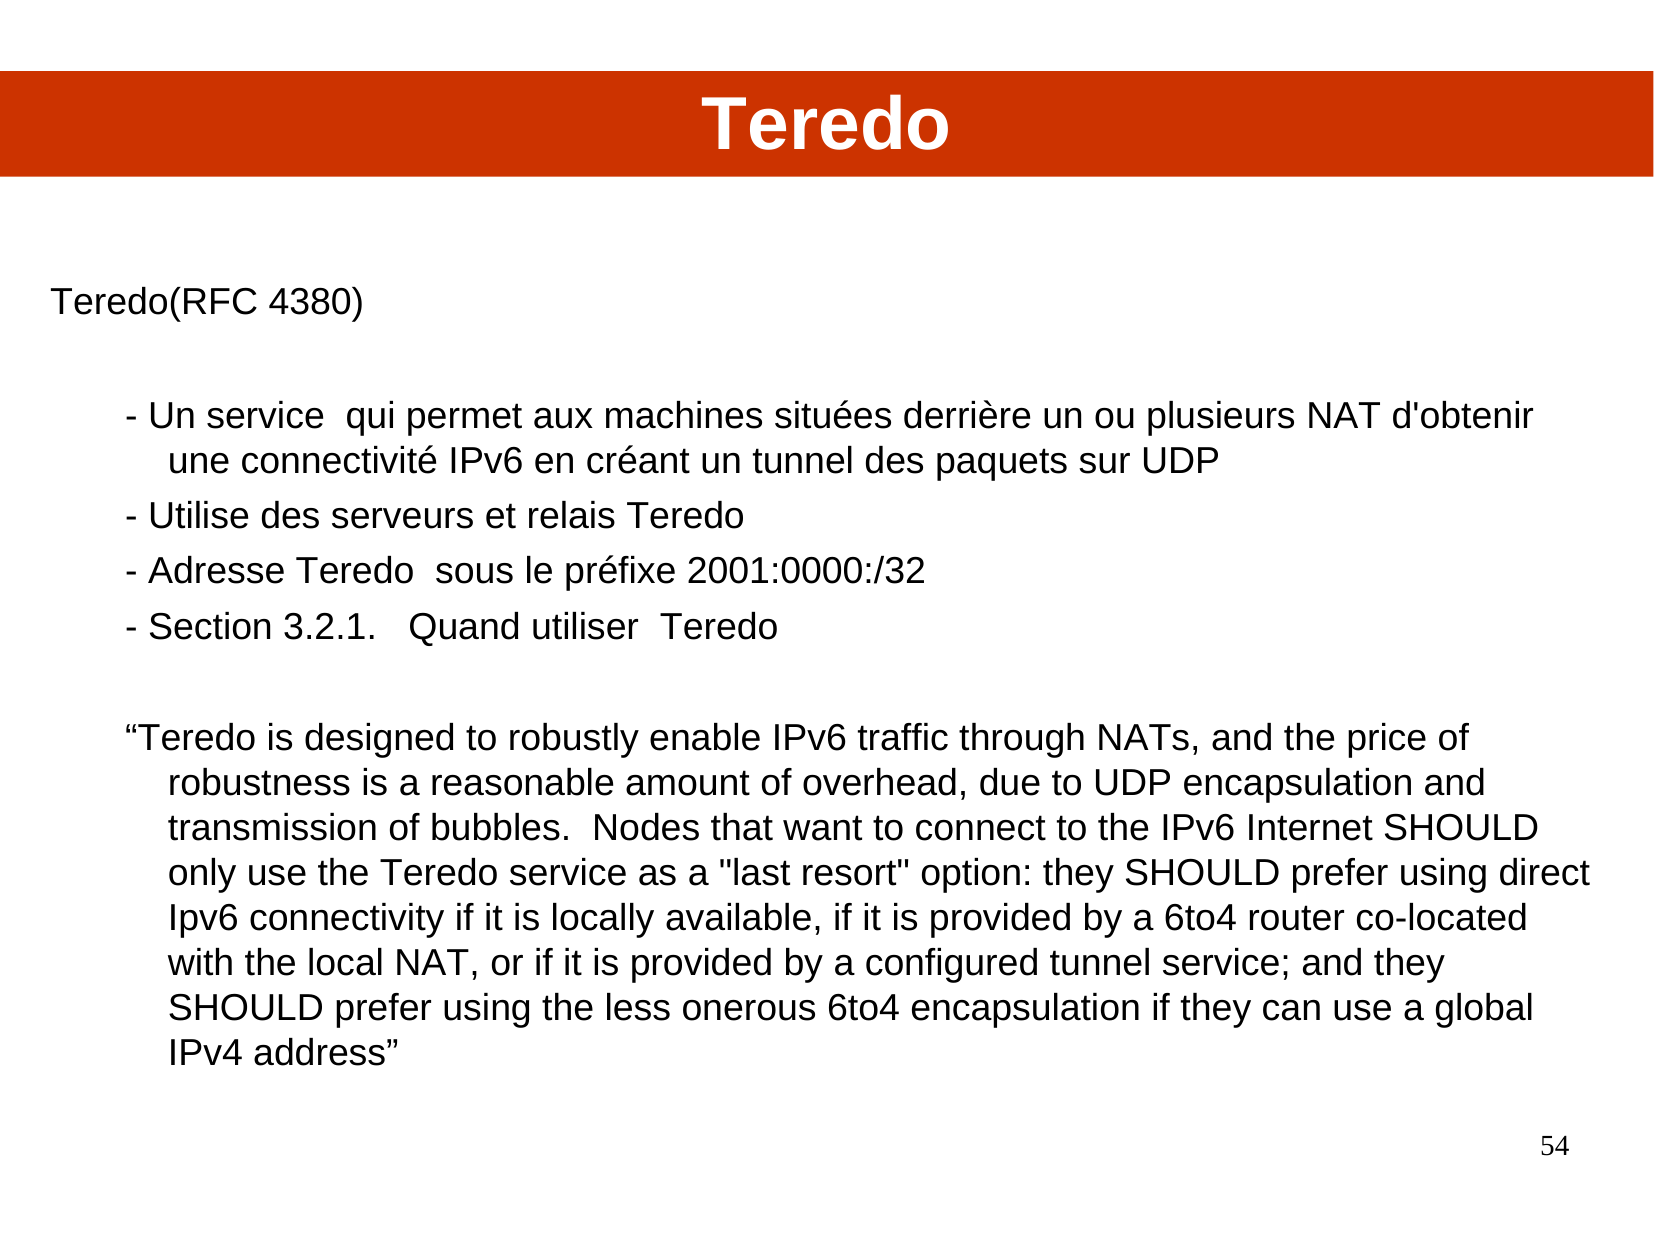

# Teredo
Teredo(RFC 4380)‏
- Un service qui permet aux machines situées derrière un ou plusieurs NAT d'obtenir une connectivité IPv6 en créant un tunnel des paquets sur UDP
- Utilise des serveurs et relais Teredo
- Adresse Teredo sous le préfixe 2001:0000:/32
- Section 3.2.1. Quand utiliser Teredo
“Teredo is designed to robustly enable IPv6 traffic through NATs, and the price of robustness is a reasonable amount of overhead, due to UDP encapsulation and transmission of bubbles. Nodes that want to connect to the IPv6 Internet SHOULD only use the Teredo service as a "last resort" option: they SHOULD prefer using direct Ipv6 connectivity if it is locally available, if it is provided by a 6to4 router co-located with the local NAT, or if it is provided by a configured tunnel service; and they SHOULD prefer using the less onerous 6to4 encapsulation if they can use a global IPv4 address”